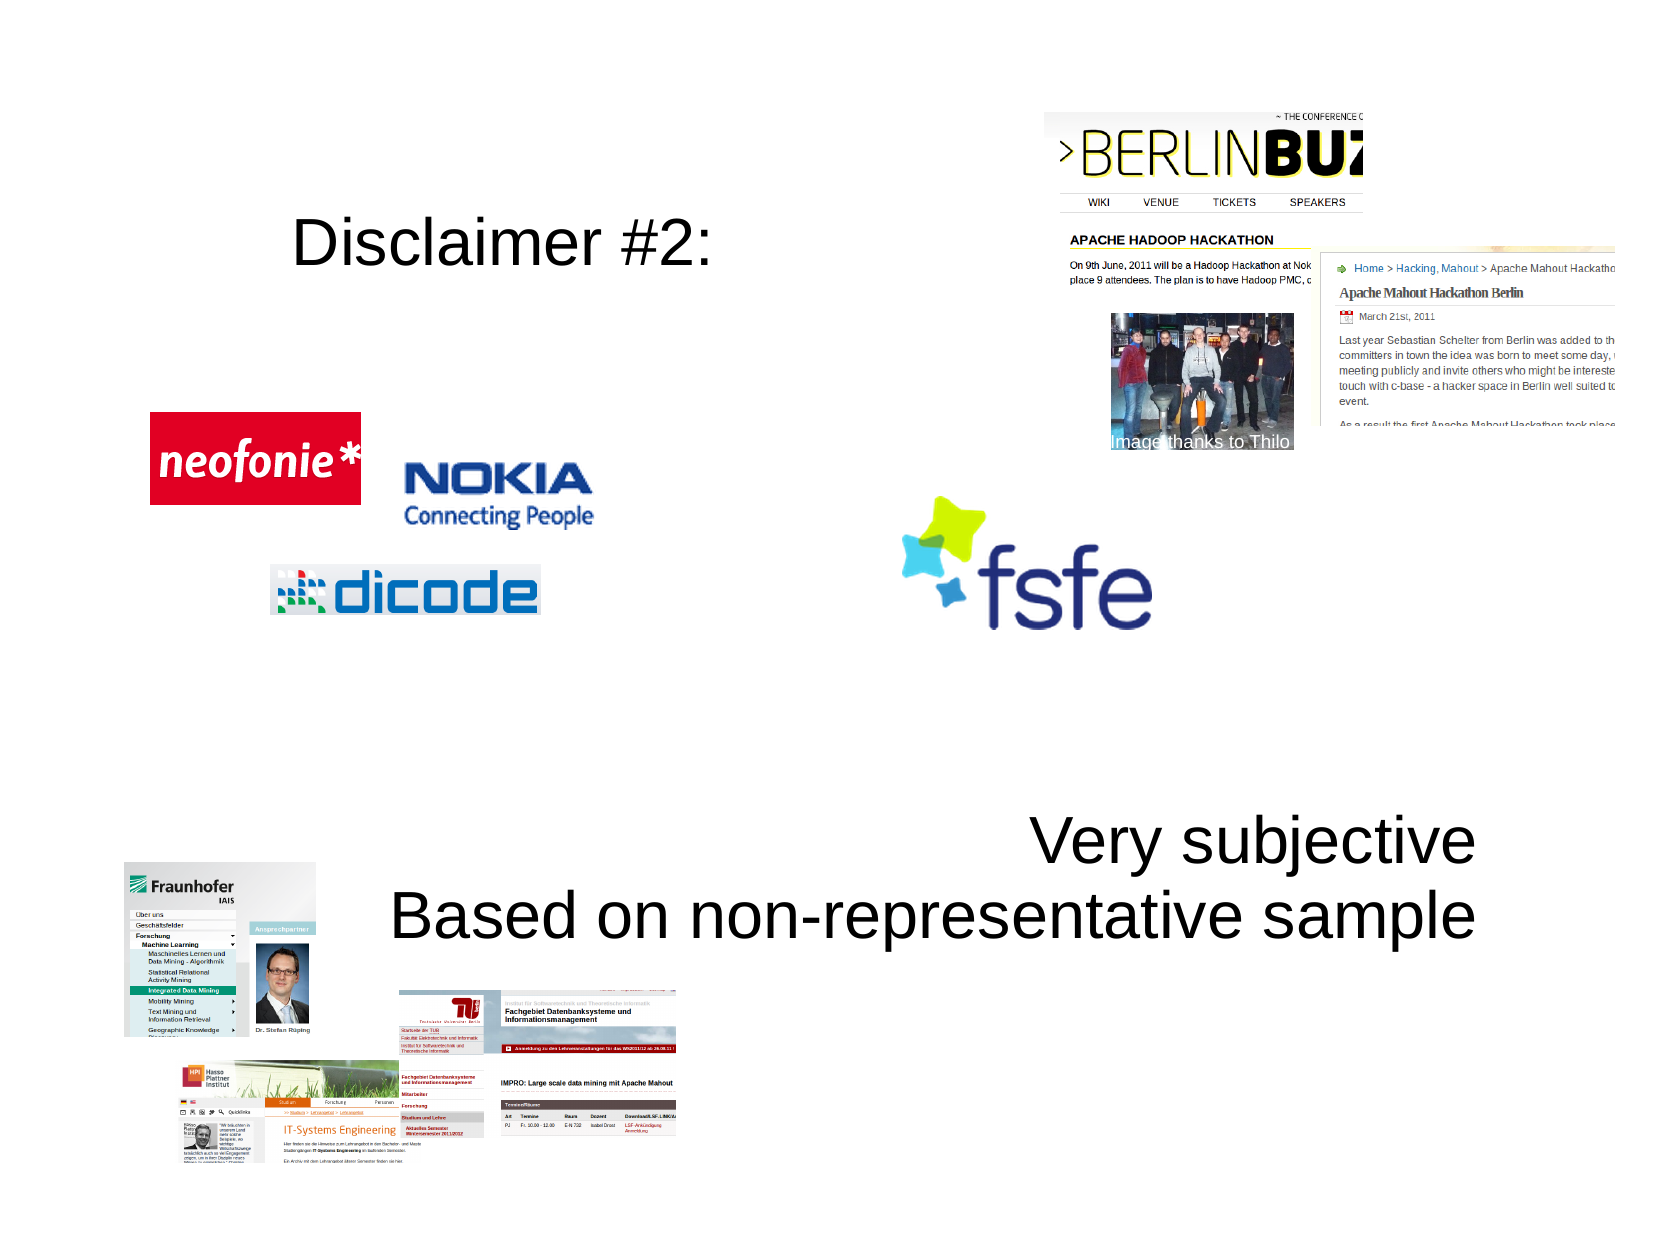

# Disclaimer #2:
Very subjective
Based on non-representative sample
Image thanks to Thilo